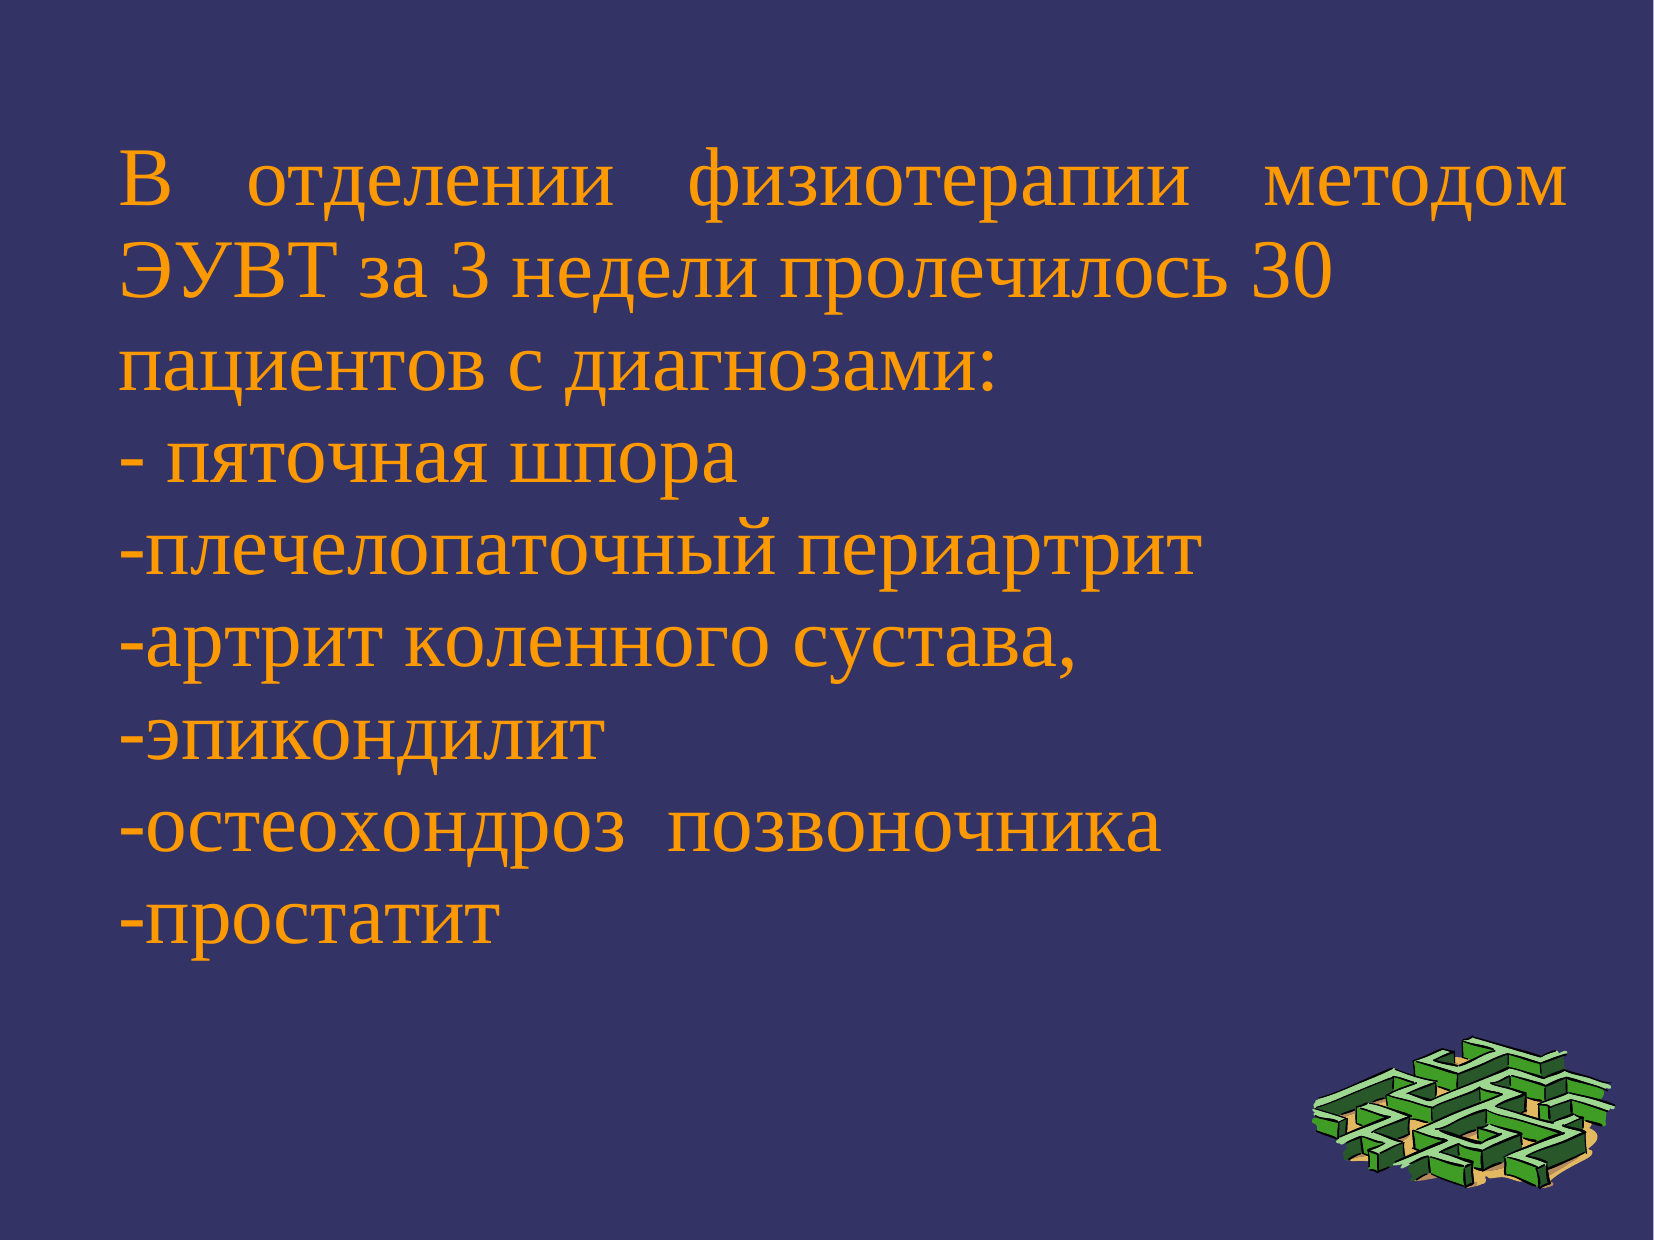

# В отделении физиотерапии методом ЭУВТ за 3 недели пролечилось 30
пациентов с диагнозами:
- пяточная шпора
-плечелопаточный периартрит
-артрит коленного сустава,
-эпикондилит
-остеохондроз позвоночника
-простатит